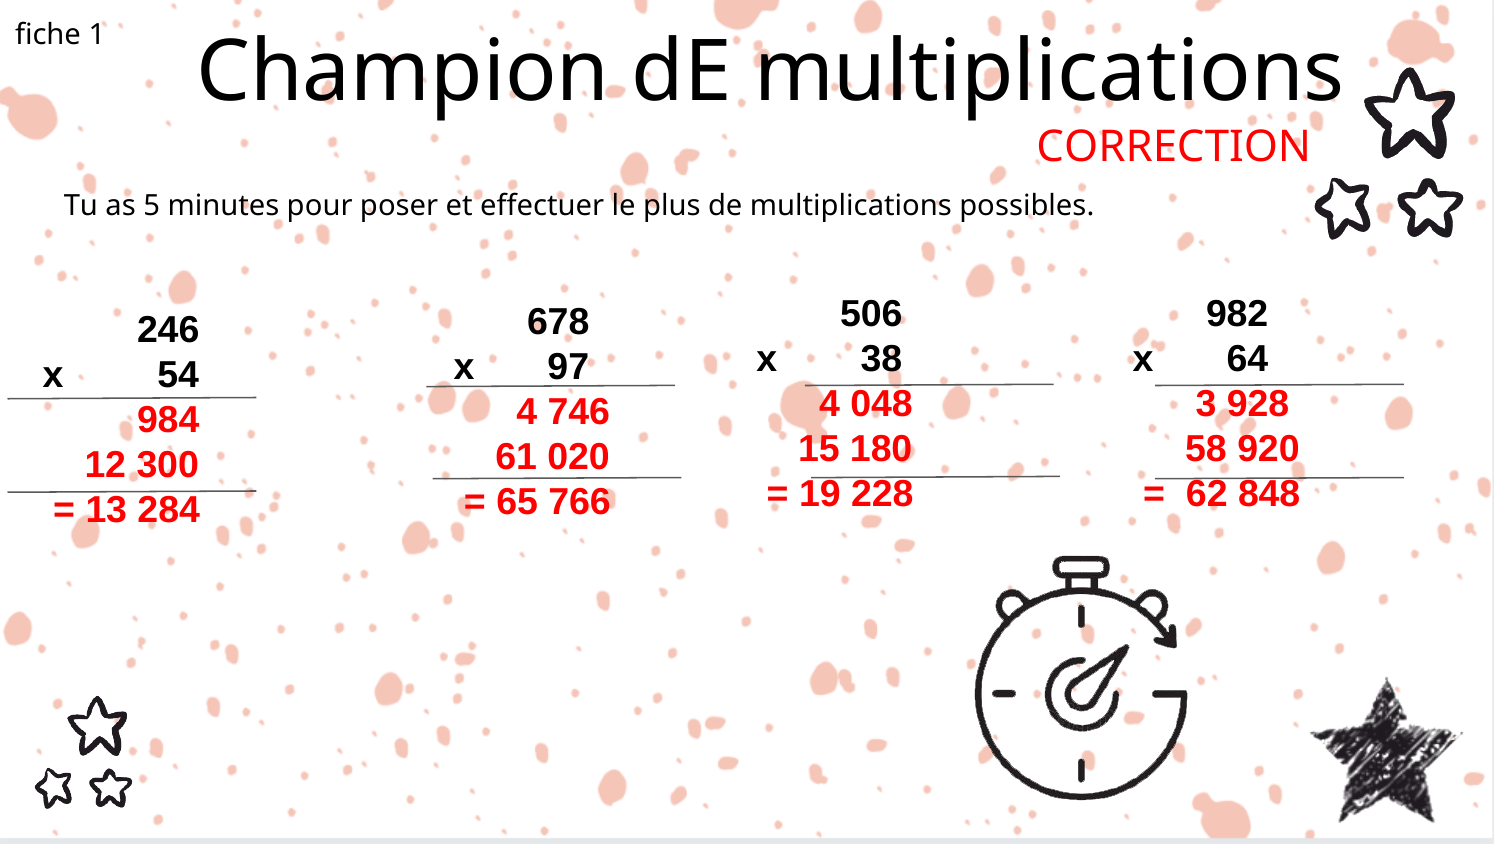

fiche 1
Champion dE multiplications
CORRECTION
Tu as 5 minutes pour poser et effectuer le plus de multiplications possibles.
 506
x 38
 4 048
 15 180
 = 19 228
 982
x 64
 3 928
 58 920
 = 62 848
 678
x 97
 4 746
 61 020
 = 65 766
 246
x 54
 984
 12 300
 = 13 284